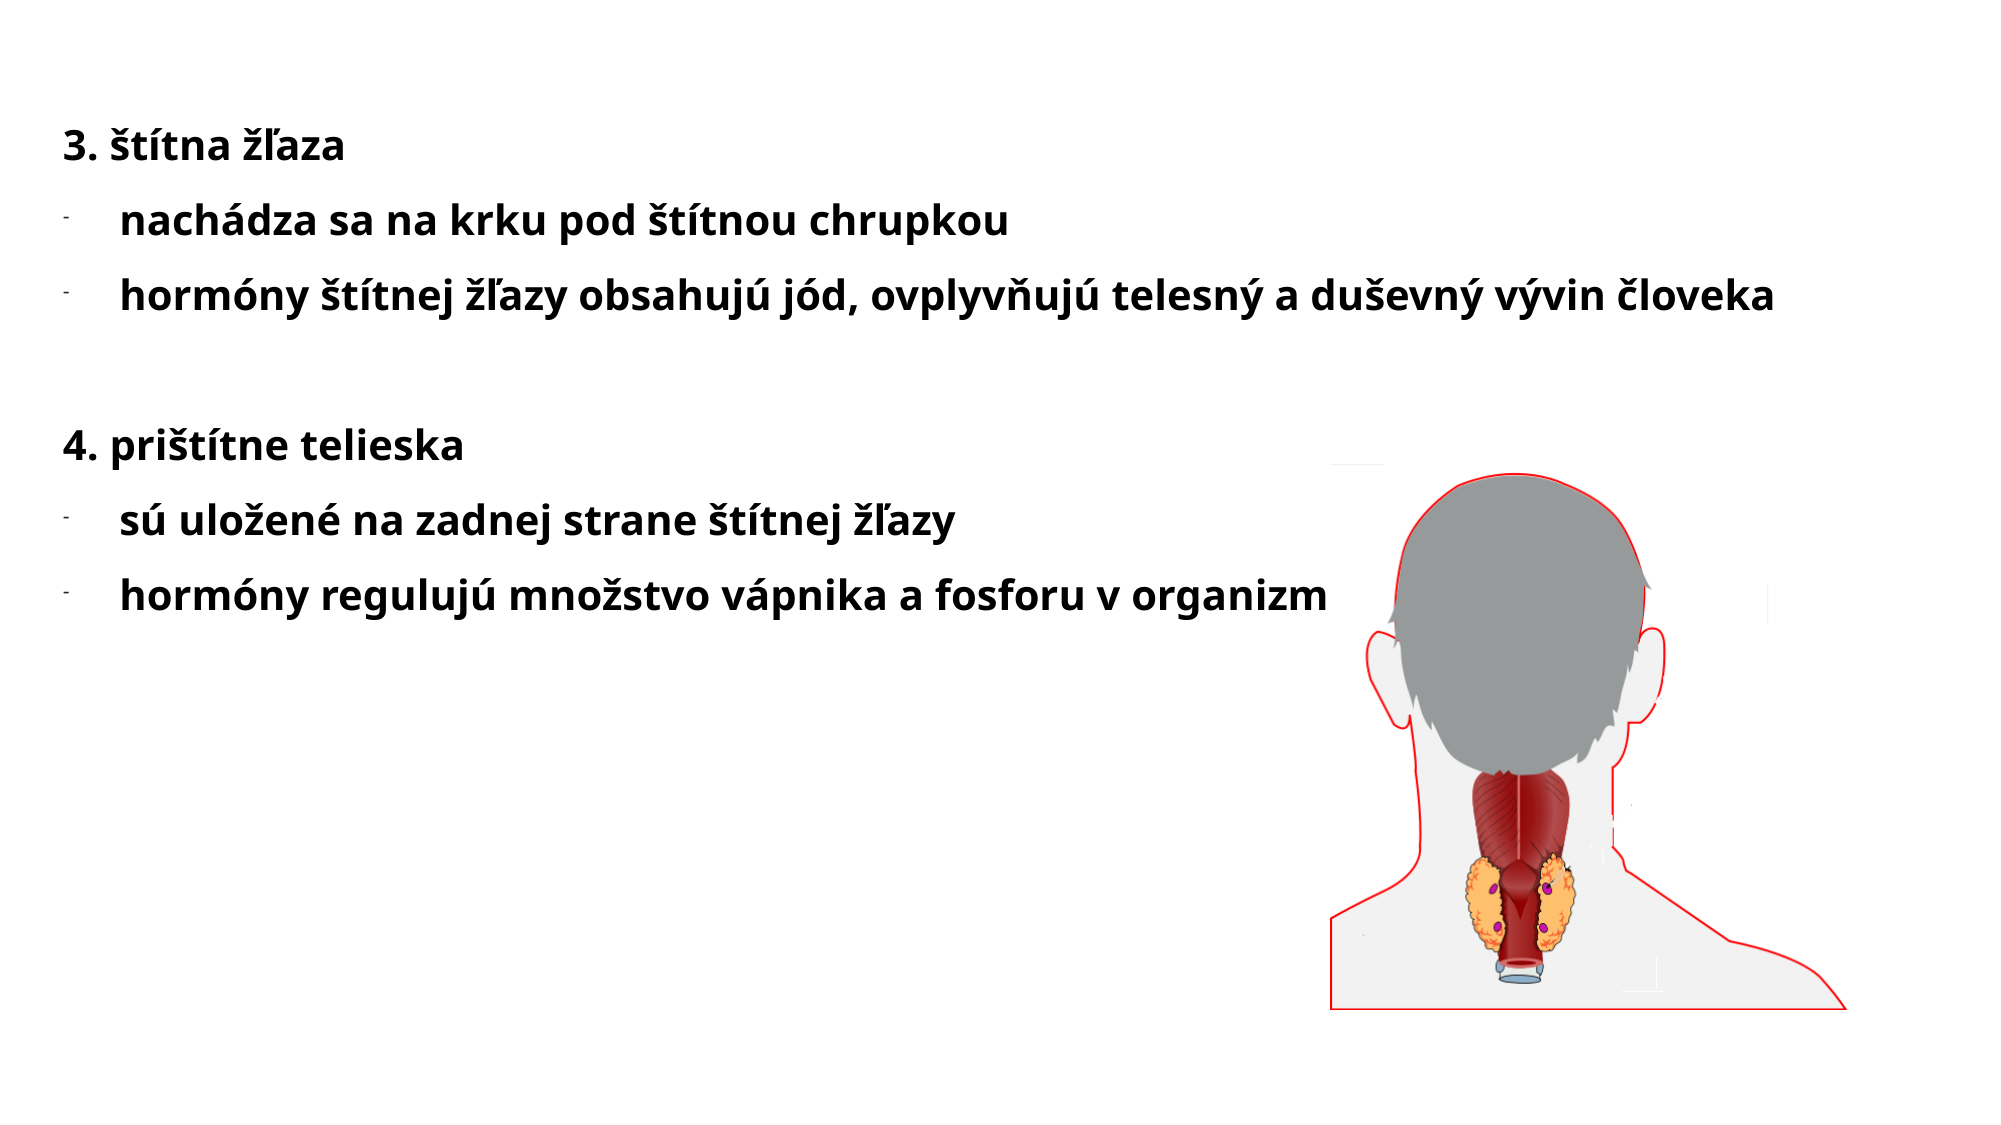

3. štítna žľaza
nachádza sa na krku pod štítnou chrupkou
hormóny štítnej žľazy obsahujú jód, ovplyvňujú telesný a duševný vývin človeka
4. prištítne telieska
sú uložené na zadnej strane štítnej žľazy
hormóny regulujú množstvo vápnika a fosforu v organizme